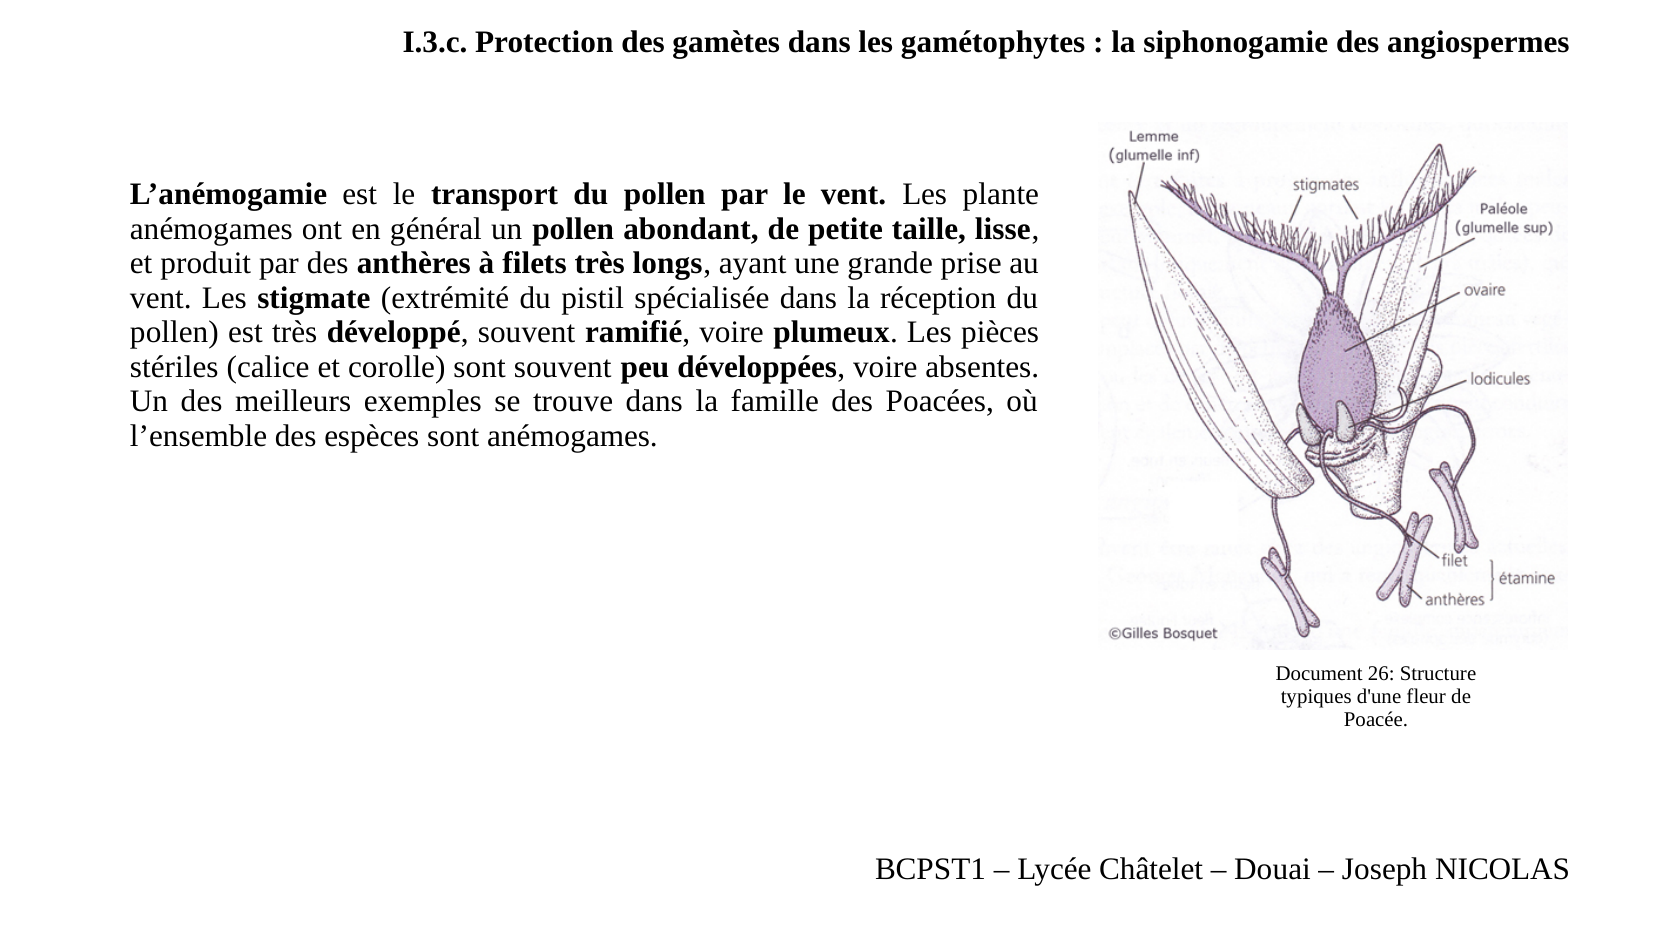

I.3.c. Protection des gamètes dans les gamétophytes : la siphonogamie des angiospermes
L’anémogamie est le transport du pollen par le vent. Les plante anémogames ont en général un pollen abondant, de petite taille, lisse, et produit par des anthères à filets très longs, ayant une grande prise au vent. Les stigmate (extrémité du pistil spécialisée dans la réception du pollen) est très développé, souvent ramifié, voire plumeux. Les pièces stériles (calice et corolle) sont souvent peu développées, voire absentes. Un des meilleurs exemples se trouve dans la famille des Poacées, où l’ensemble des espèces sont anémogames.
Document 26: Structure typiques d'une fleur de Poacée.
BCPST1 – Lycée Châtelet – Douai – Joseph NICOLAS